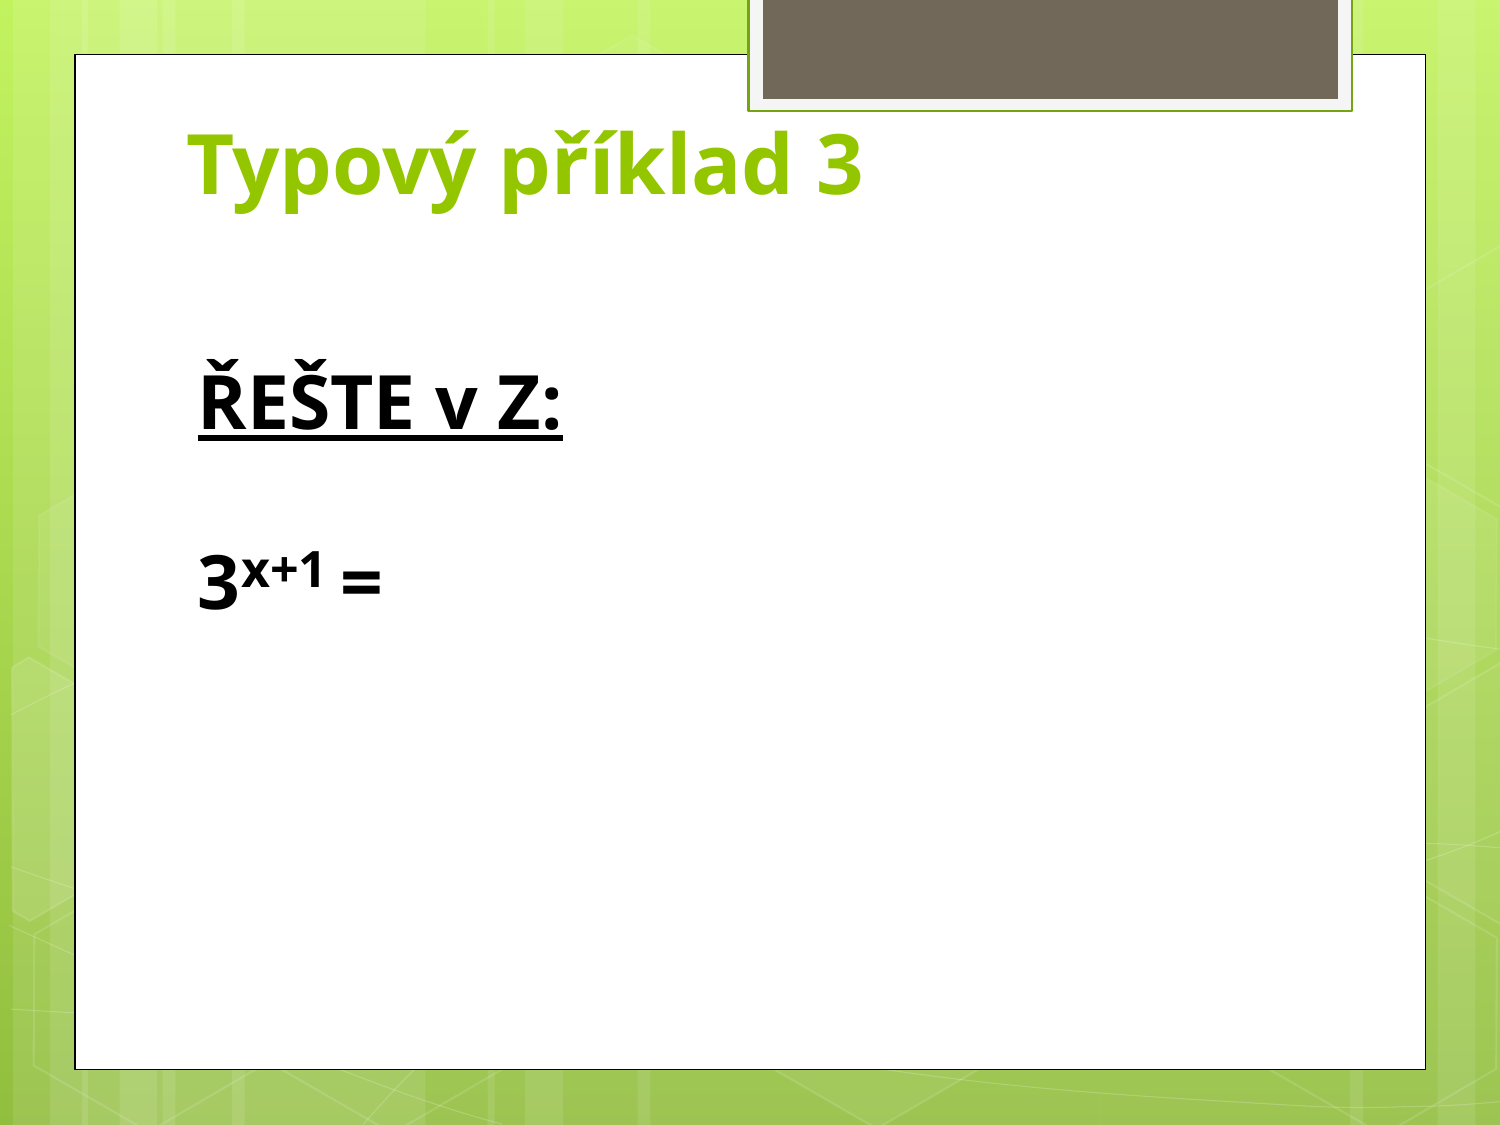

# Typový příklad 3
ŘEŠTE v Z:
3x+1 =